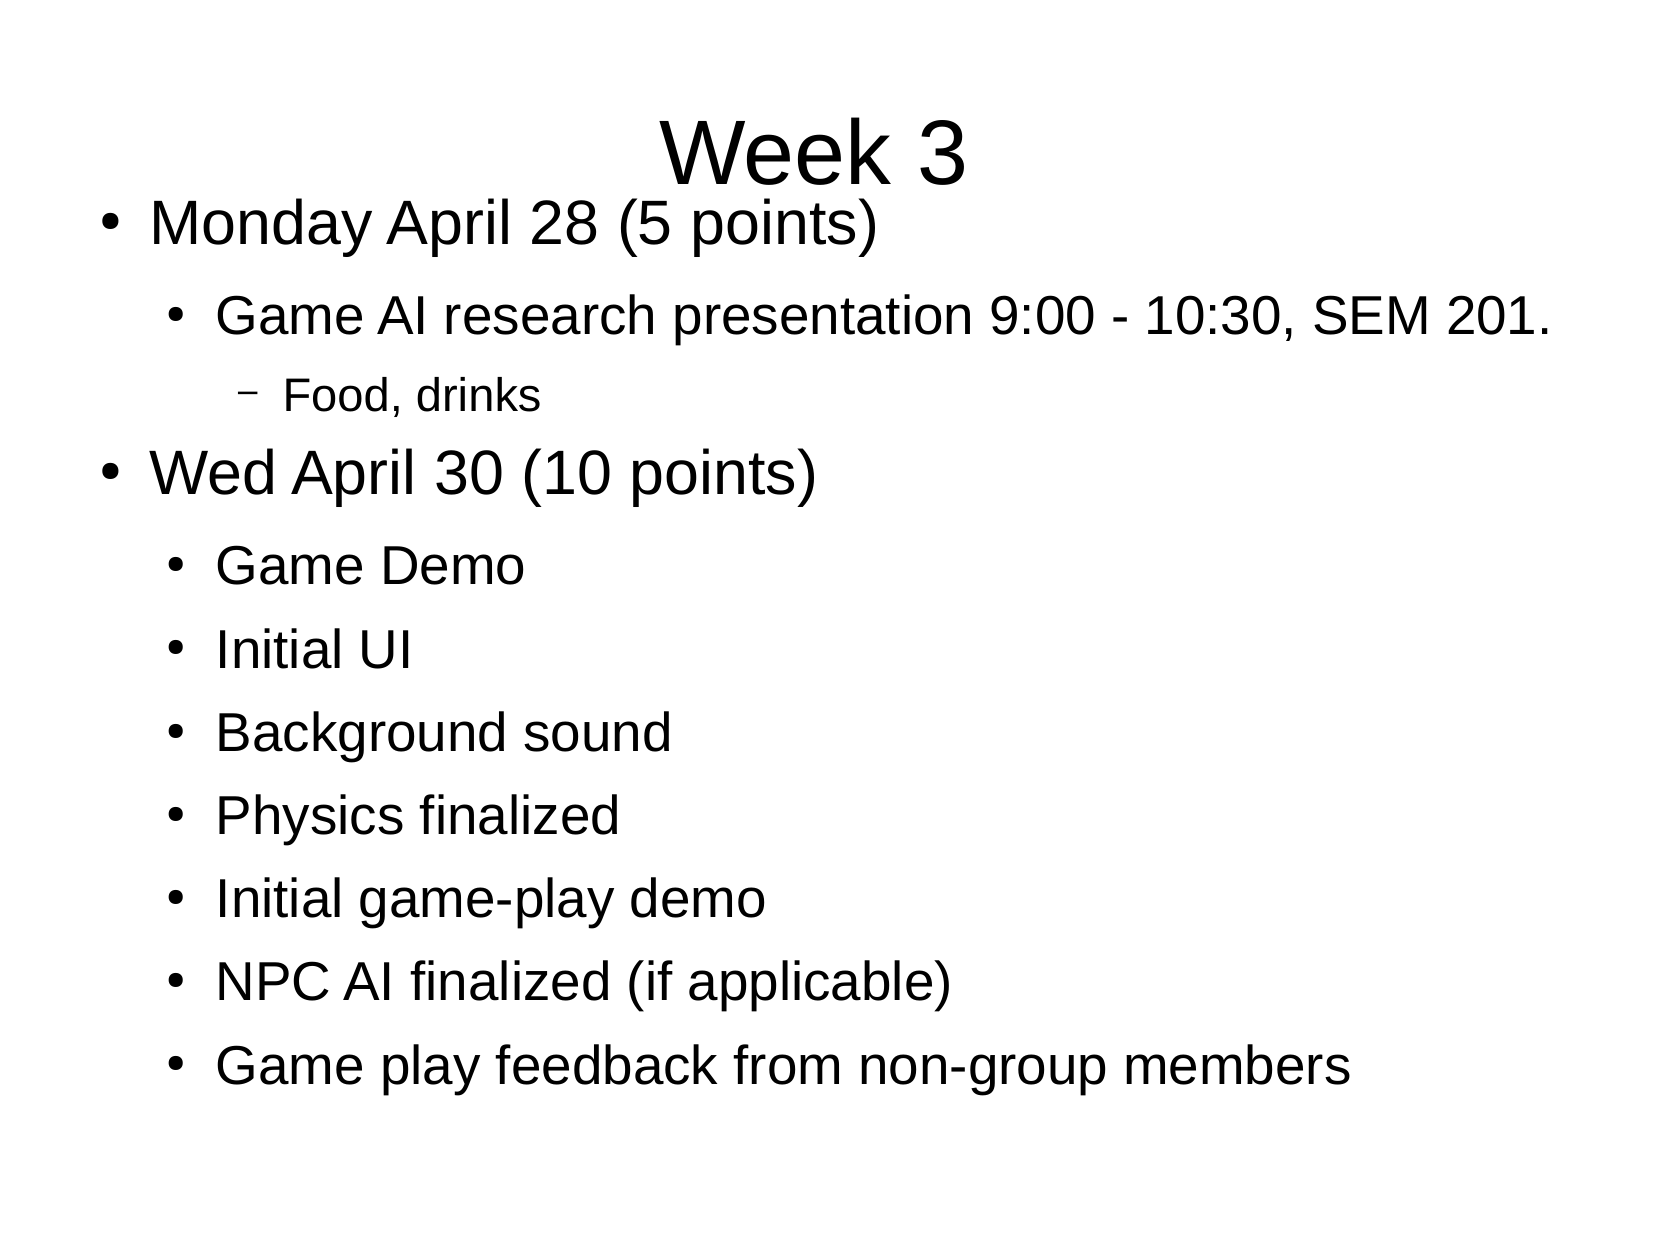

# Week 3
Monday April 28 (5 points)
Game AI research presentation 9:00 - 10:30, SEM 201.
Food, drinks
Wed April 30 (10 points)
Game Demo
Initial UI
Background sound
Physics finalized
Initial game-play demo
NPC AI finalized (if applicable)
Game play feedback from non-group members